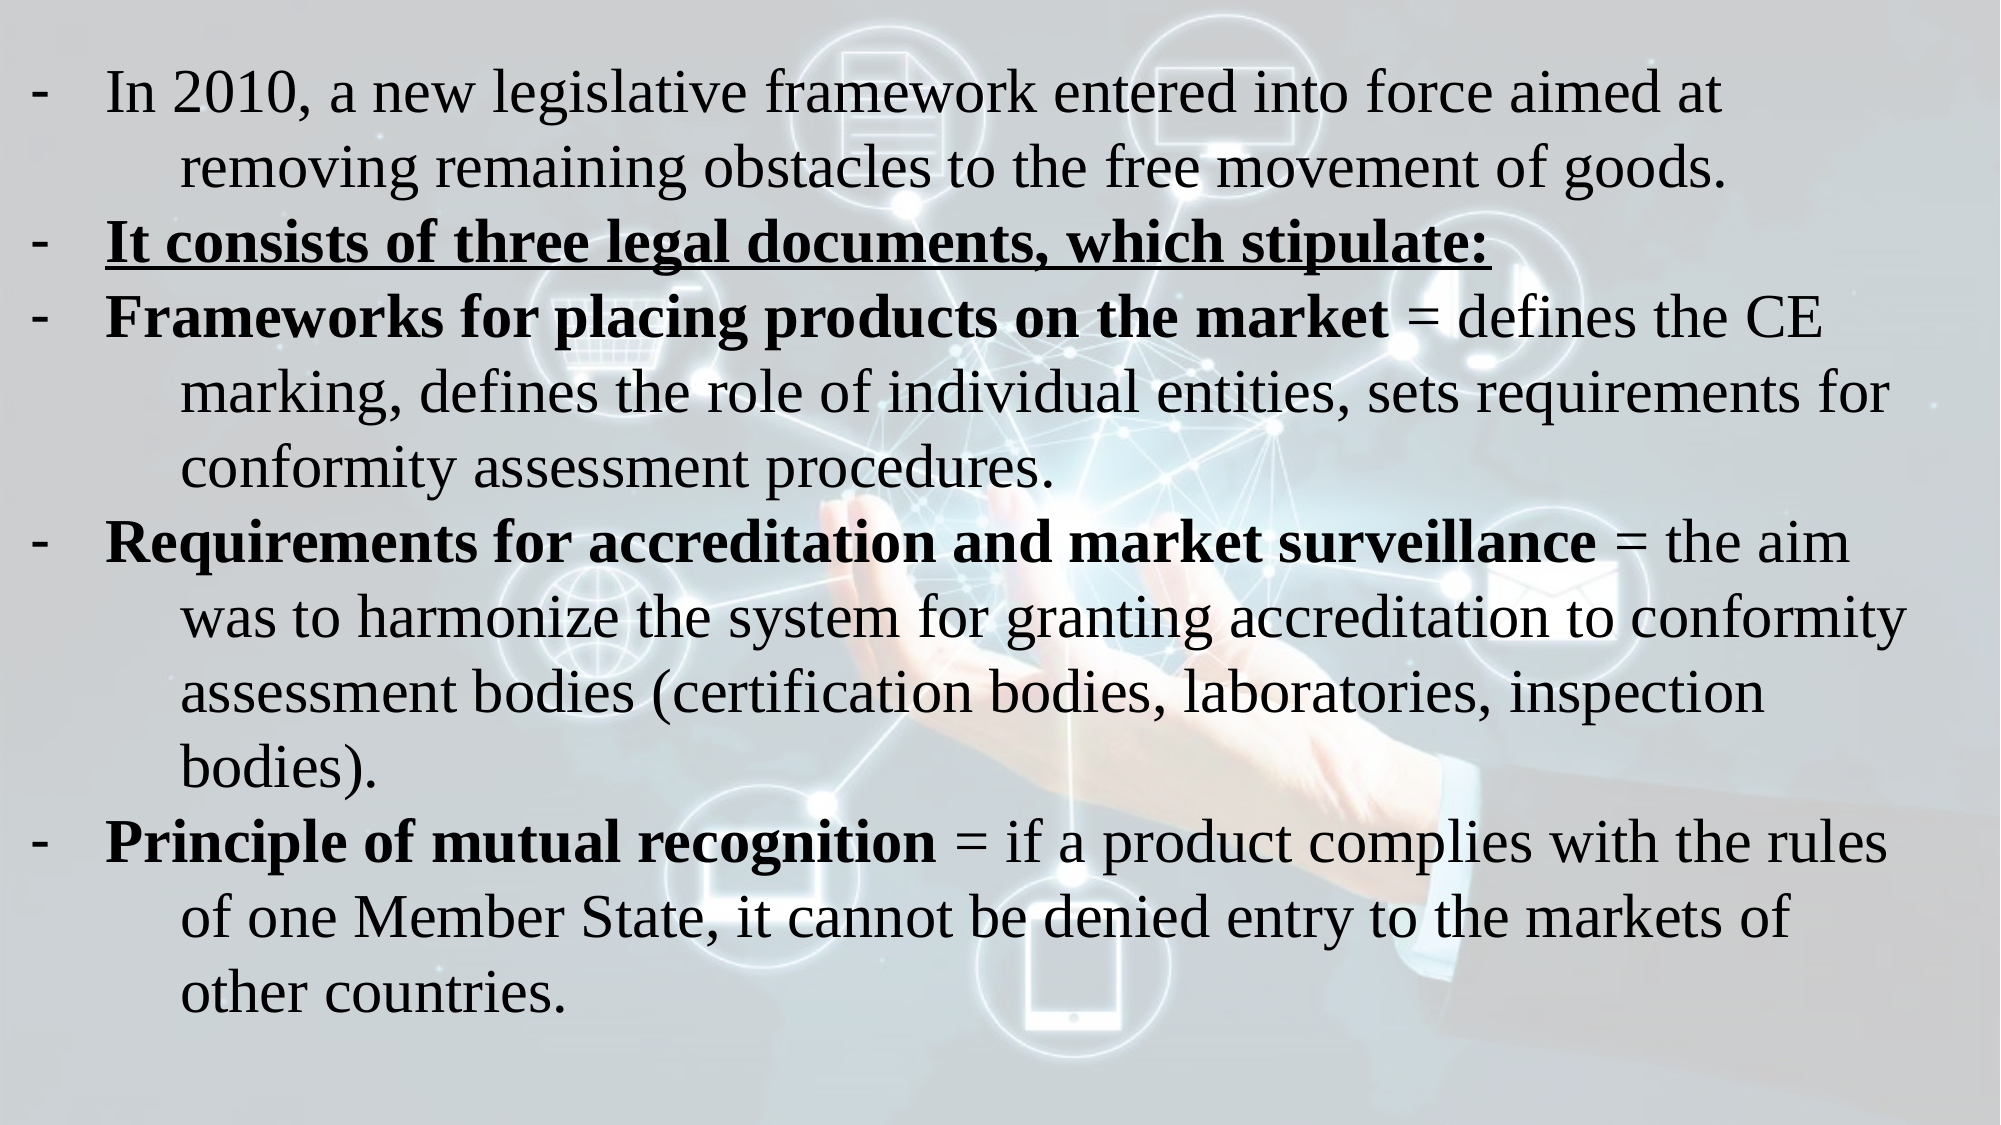

In 2010, a new legislative framework entered into force aimed at removing remaining obstacles to the free movement of goods.
It consists of three legal documents, which stipulate:
Frameworks for placing products on the market = defines the CE marking, defines the role of individual entities, sets requirements for conformity assessment procedures.
Requirements for accreditation and market surveillance = the aim was to harmonize the system for granting accreditation to conformity assessment bodies (certification bodies, laboratories, inspection bodies).
Principle of mutual recognition = if a product complies with the rules of one Member State, it cannot be denied entry to the markets of other countries.